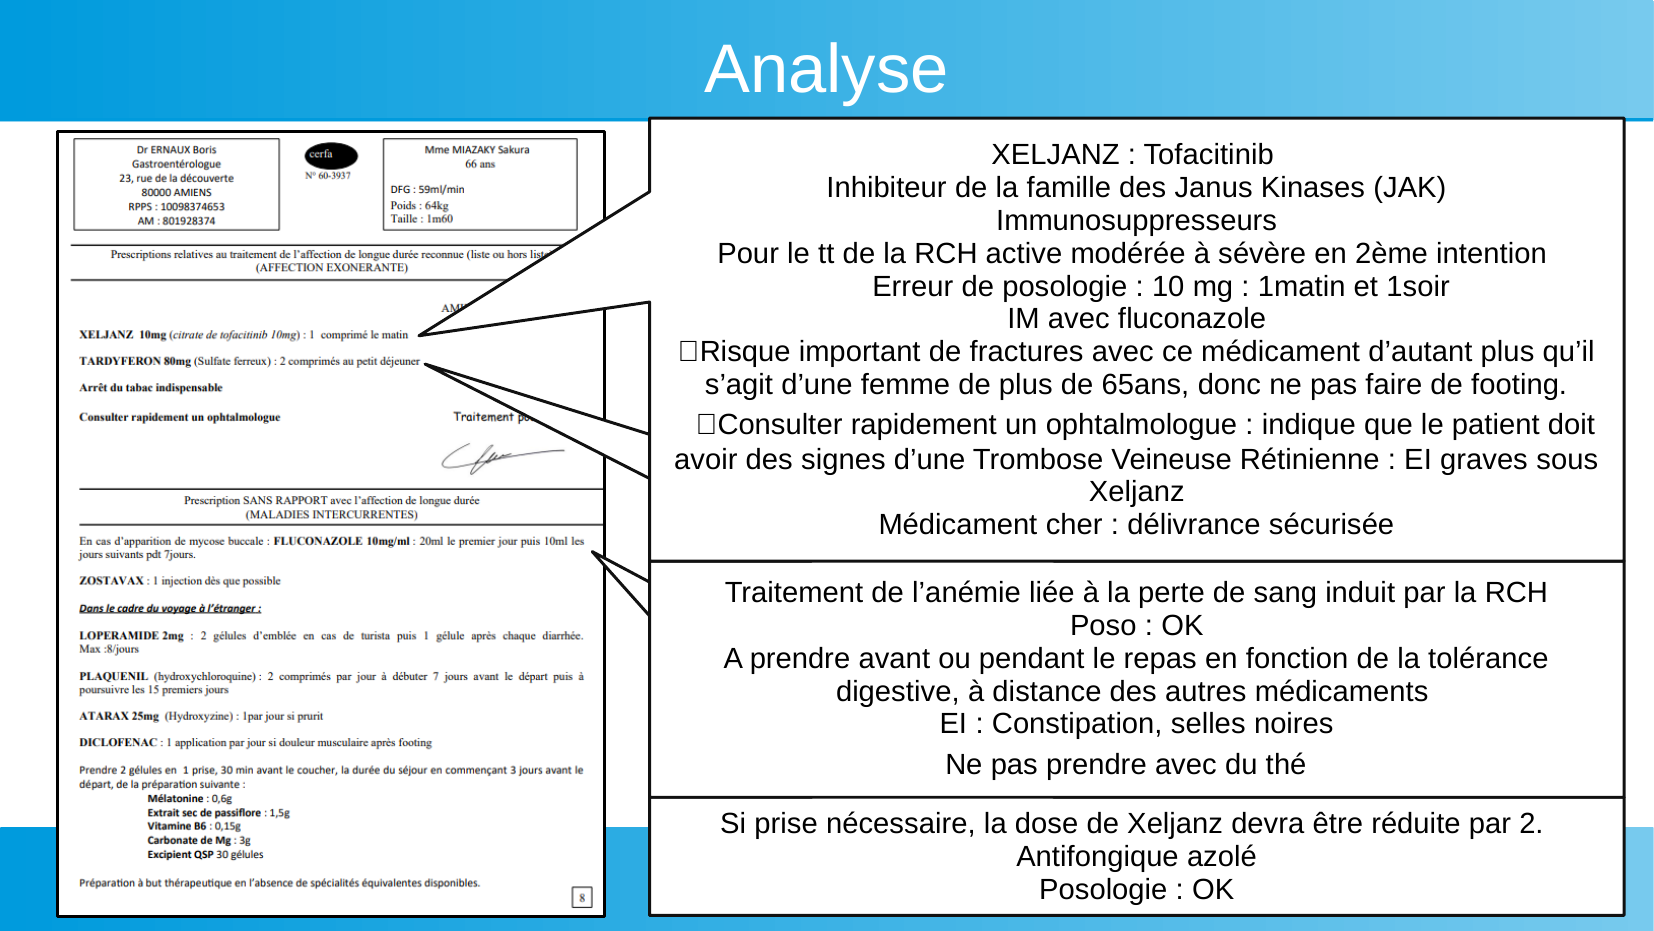

# Analyse
XELJANZ : Tofacitinib
Inhibiteur de la famille des Janus Kinases (JAK)
Immunosuppresseurs
Pour le tt de la RCH active modérée à sévère en 2ème intention
 Erreur de posologie : 10 mg : 1matin et 1soir
IM avec fluconazole
Risque important de fractures avec ce médicament d’autant plus qu’il s’agit d’une femme de plus de 65ans, donc ne pas faire de footing.
 Consulter rapidement un ophtalmologue : indique que le patient doit avoir des signes d’une Trombose Veineuse Rétinienne : EI graves sous Xeljanz
Médicament cher : délivrance sécurisée
Traitement de l’anémie liée à la perte de sang induit par la RCH
Poso : OK
A prendre avant ou pendant le repas en fonction de la tolérance digestive, à distance des autres médicaments
EI : Constipation, selles noires
Ne pas prendre avec du thé
Si prise nécessaire, la dose de Xeljanz devra être réduite par 2.
Antifongique azolé
Posologie : OK
21